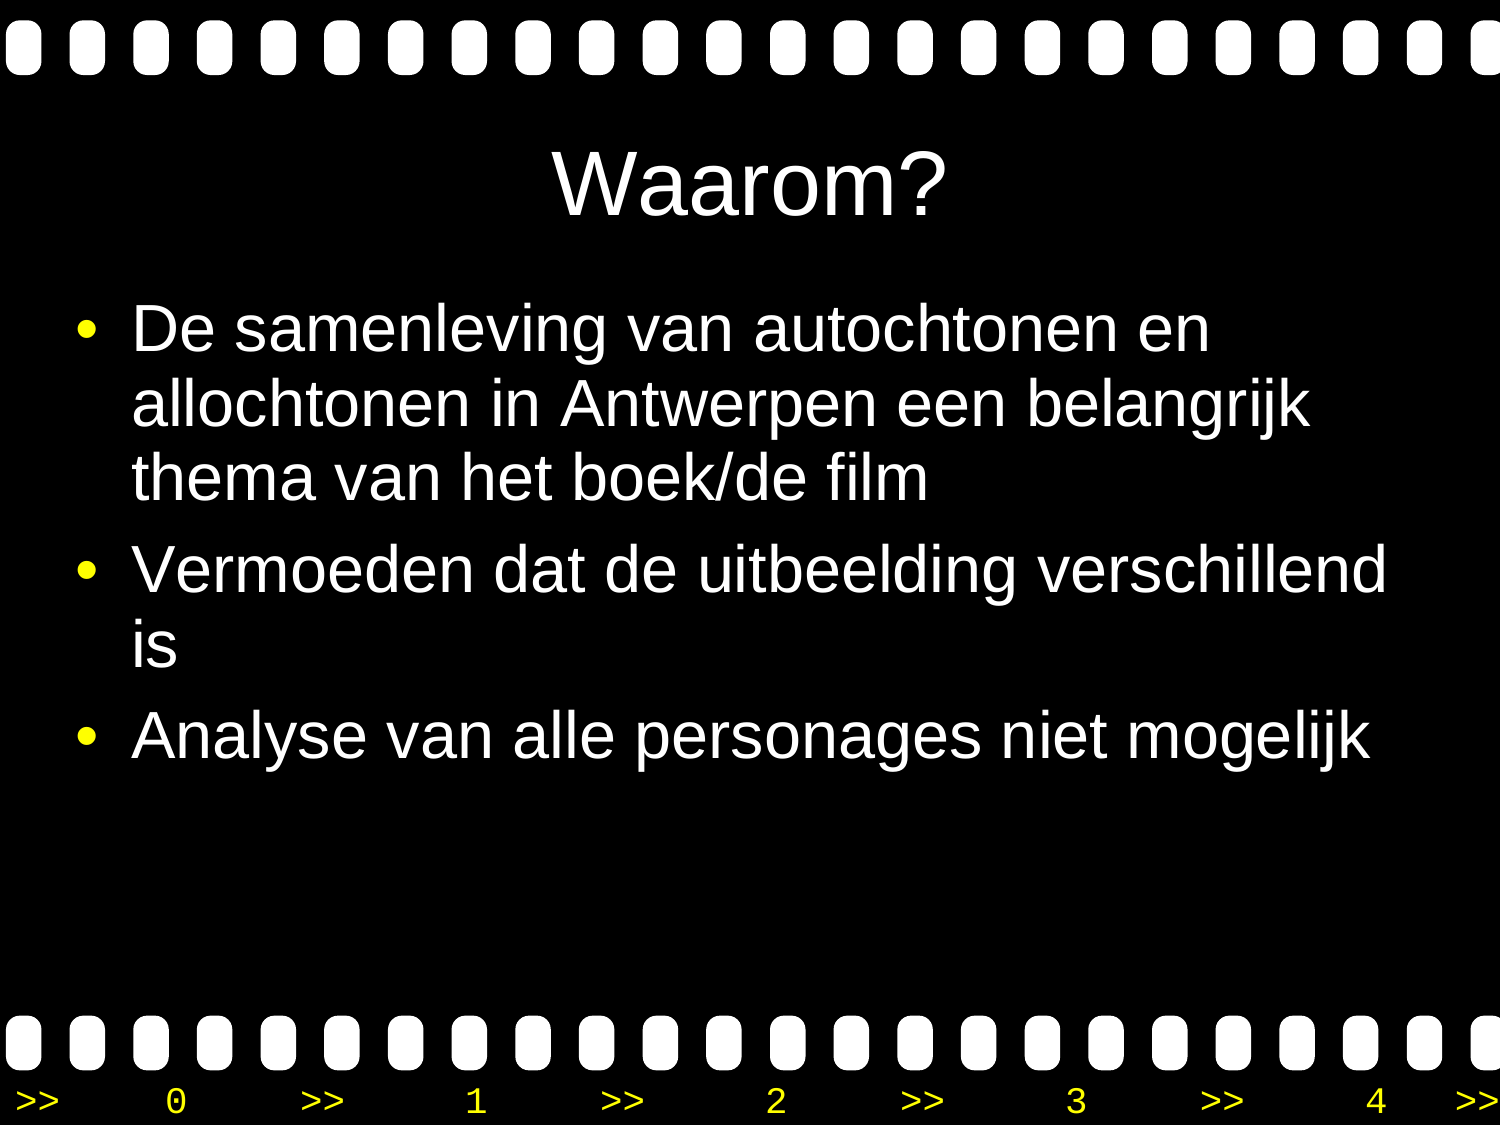

# Waarom?
De samenleving van autochtonen en allochtonen in Antwerpen een belangrijk thema van het boek/de film
Vermoeden dat de uitbeelding verschillend is
Analyse van alle personages niet mogelijk